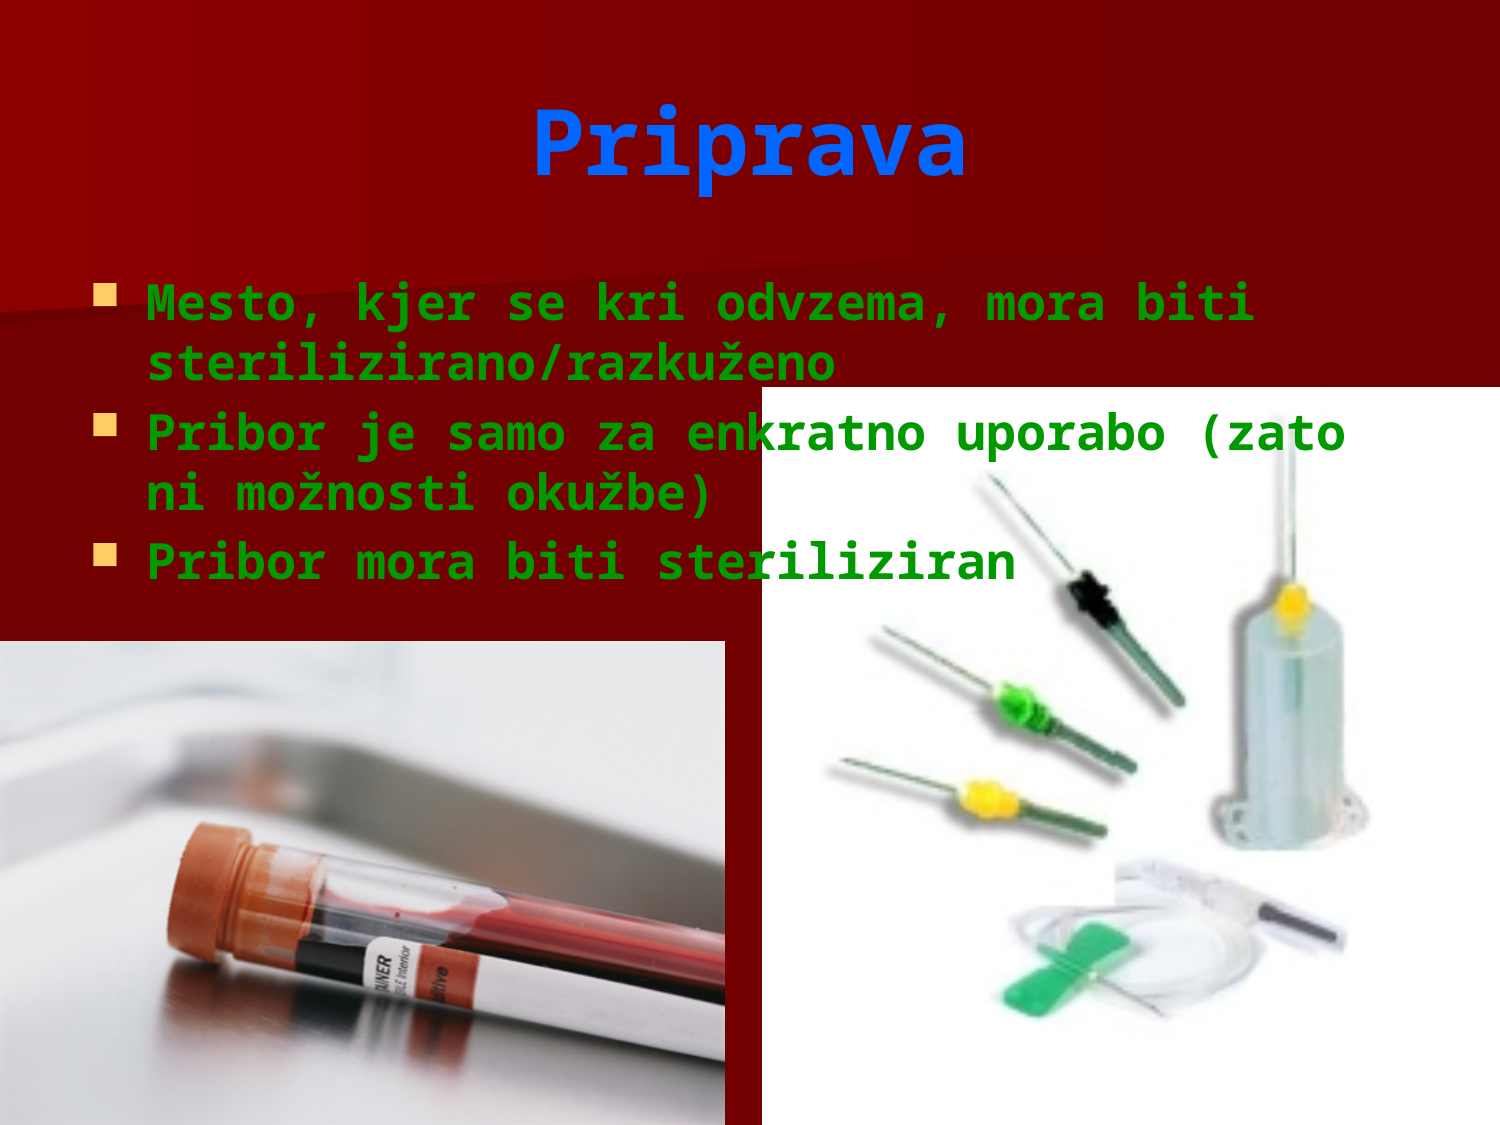

# Priprava
Mesto, kjer se kri odvzema, mora biti sterilizirano/razkuženo
Pribor je samo za enkratno uporabo (zato ni možnosti okužbe)
Pribor mora biti steriliziran